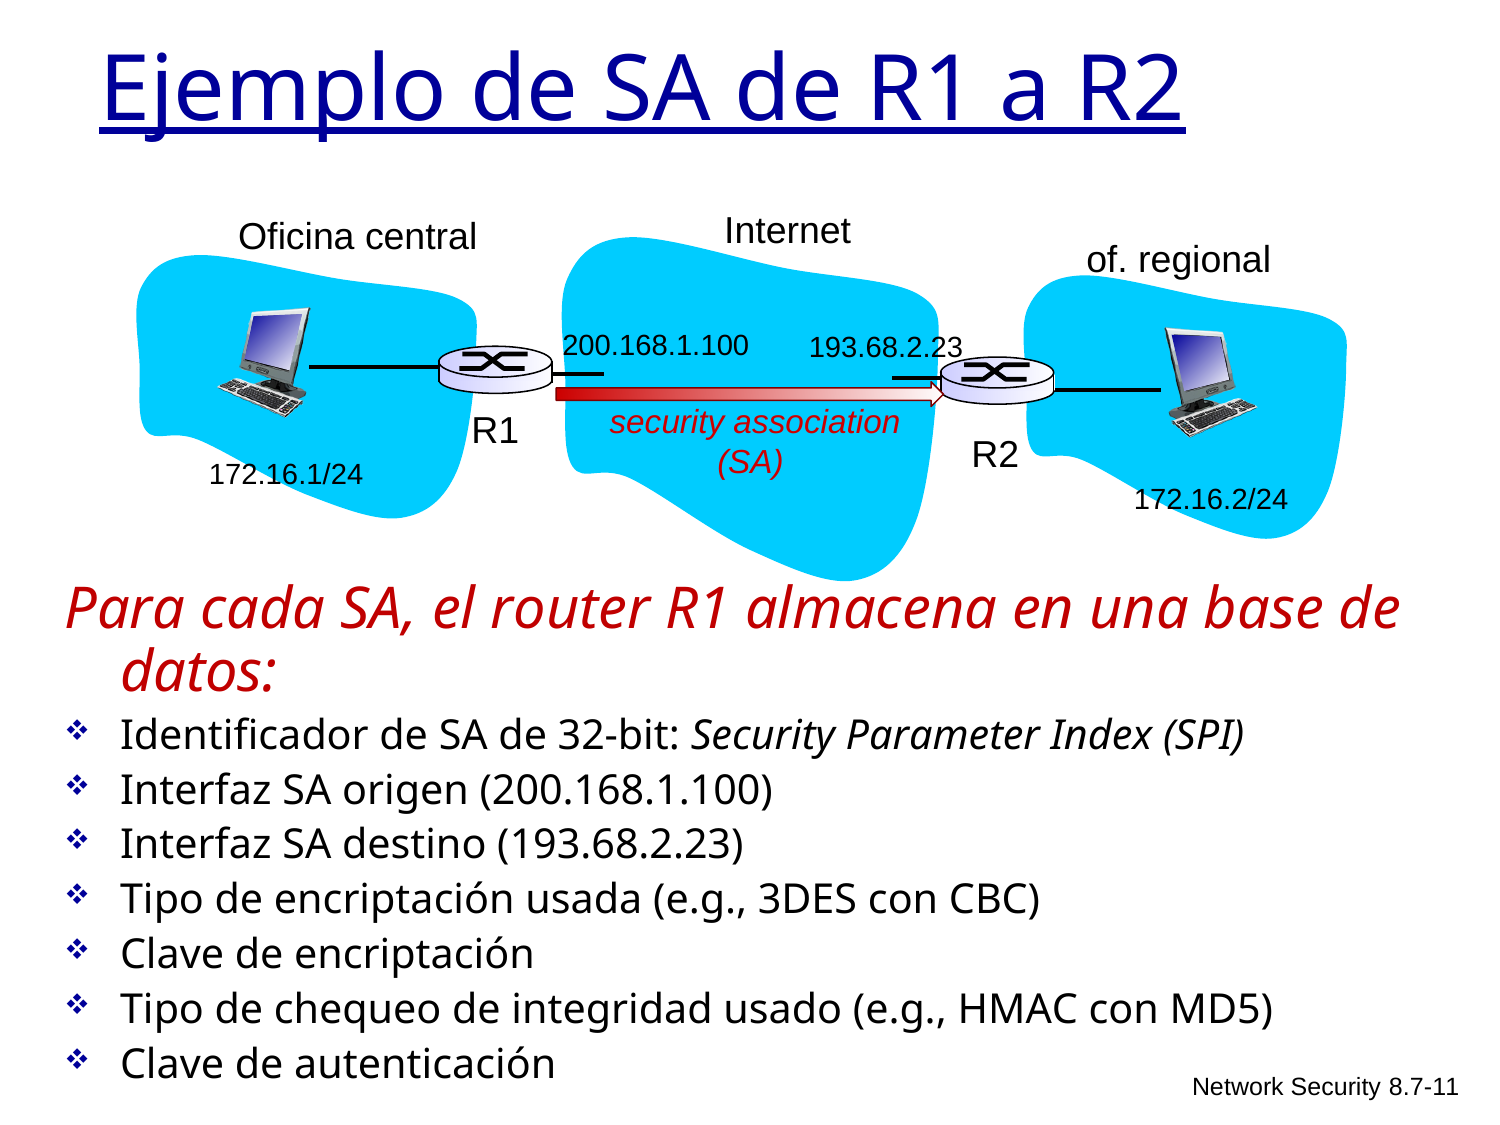

# Ejemplo de SA de R1 a R2
Internet
Oficina central
of. regional
200.168.1.100
193.68.2.23
security association (SA)
R1
R2
172.16.1/24
172.16.2/24
Para cada SA, el router R1 almacena en una base de datos:
Identificador de SA de 32-bit: Security Parameter Index (SPI)
Interfaz SA origen (200.168.1.100)
Interfaz SA destino (193.68.2.23)
Tipo de encriptación usada (e.g., 3DES con CBC)
Clave de encriptación
Tipo de chequeo de integridad usado (e.g., HMAC con MD5)
Clave de autenticación
Network Security